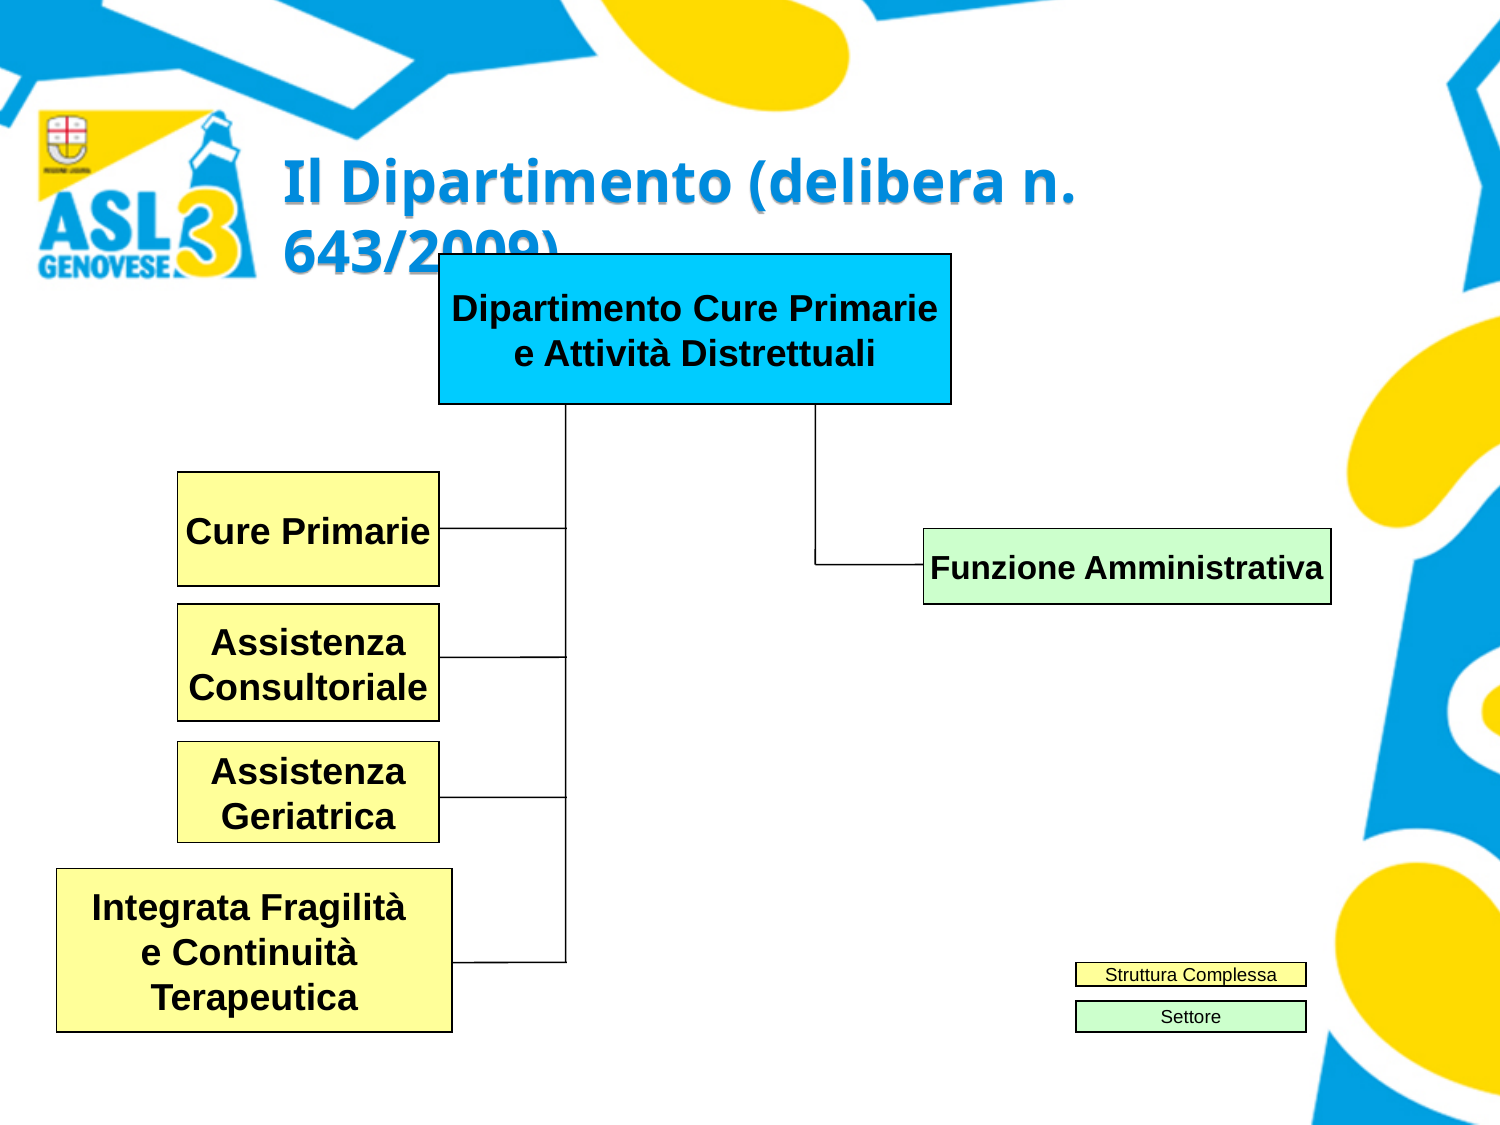

# Il Dipartimento (delibera n. 643/2009)
Dipartimento Cure Primarie
e Attività Distrettuali
Cure Primarie
Funzione Amministrativa
Assistenza
Consultoriale
Assistenza
Geriatrica
Integrata Fragilità
e Continuità
Terapeutica
Struttura Complessa
Settore